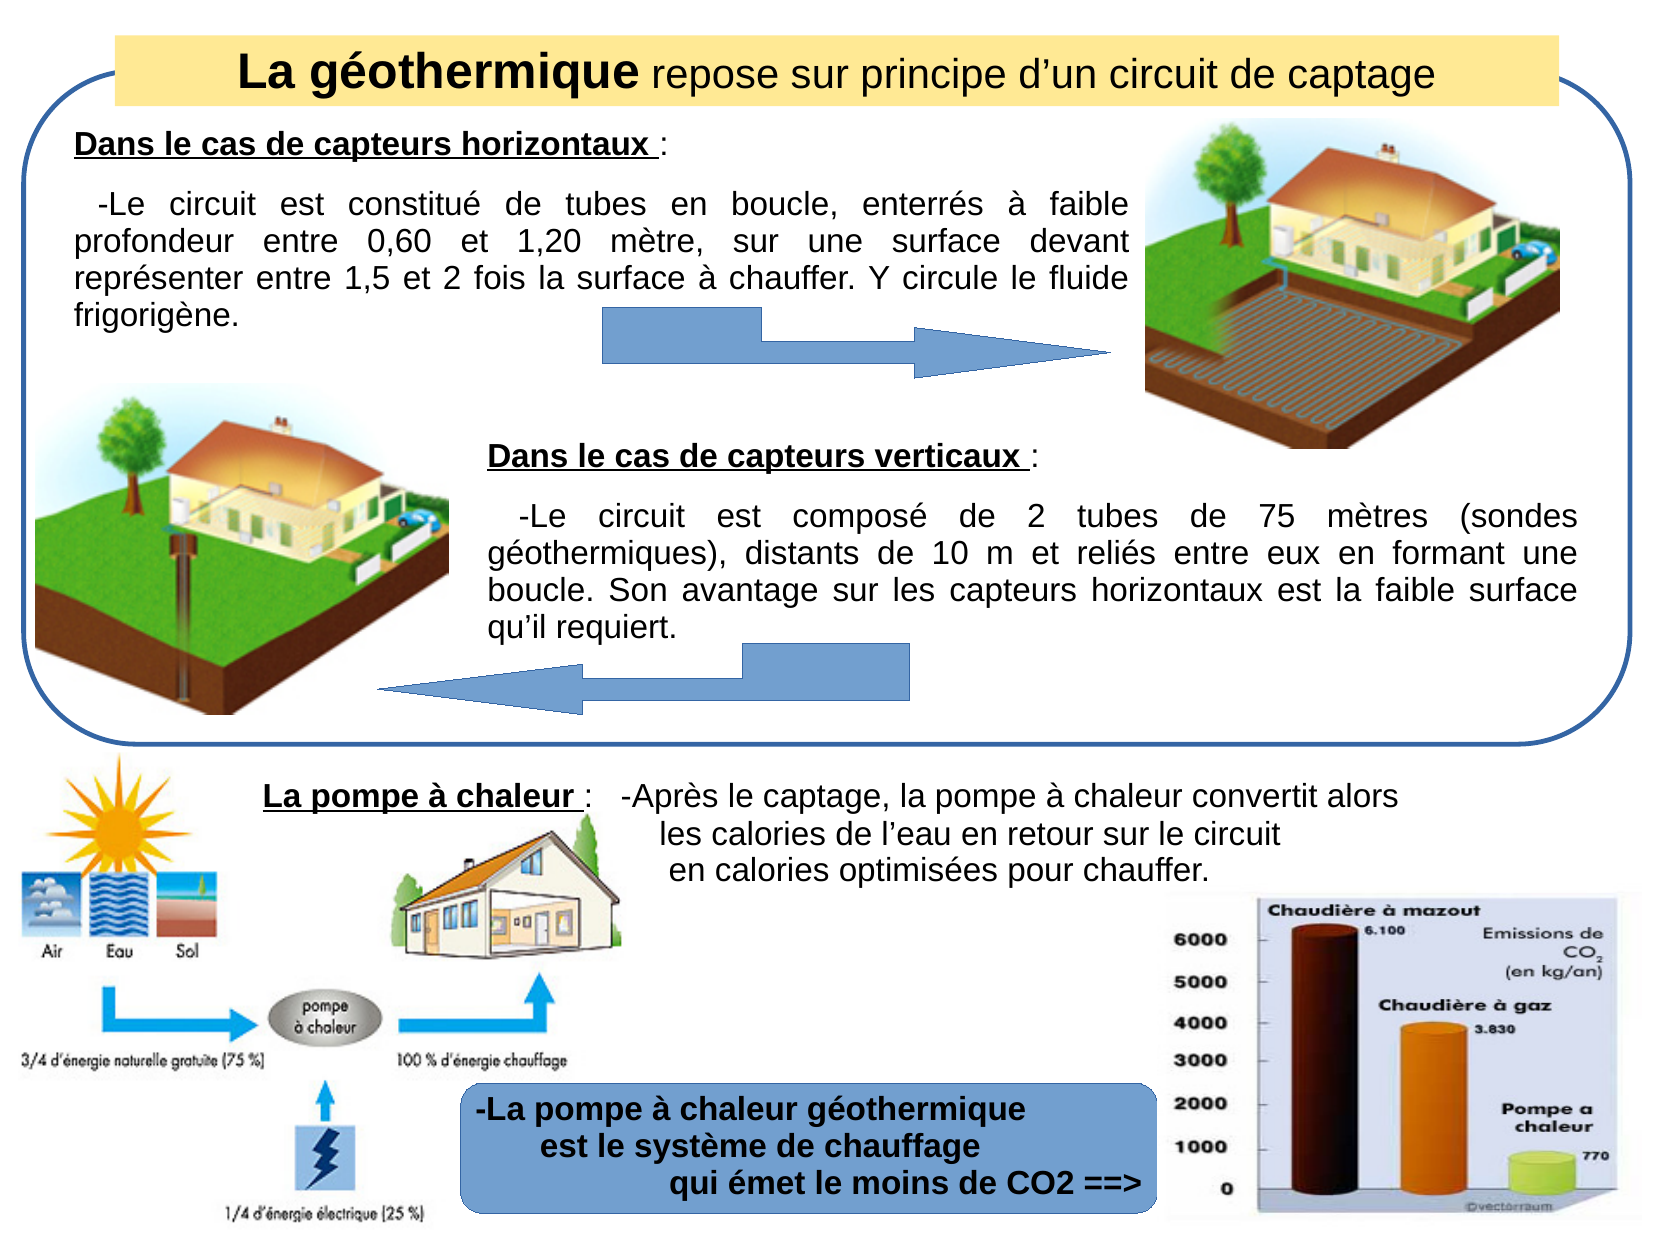

La géothermique repose sur principe d’un circuit de captage
Dans le cas de capteurs horizontaux :
 -Le circuit est constitué de tubes en boucle, enterrés à faible profondeur entre 0,60 et 1,20 mètre, sur une surface devant représenter entre 1,5 et 2 fois la surface à chauffer. Y circule le fluide frigorigène.
Dans le cas de capteurs verticaux :
 -Le circuit est composé de 2 tubes de 75 mètres (sondes géothermiques), distants de 10 m et reliés entre eux en formant une boucle. Son avantage sur les capteurs horizontaux est la faible surface qu’il requiert.
La pompe à chaleur : -Après le captage, la pompe à chaleur convertit alors
 les calories de l’eau en retour sur le circuit en calories optimisées pour chauffer.
-La pompe à chaleur géothermique
 est le système de chauffage
 qui émet le moins de CO2 ==>